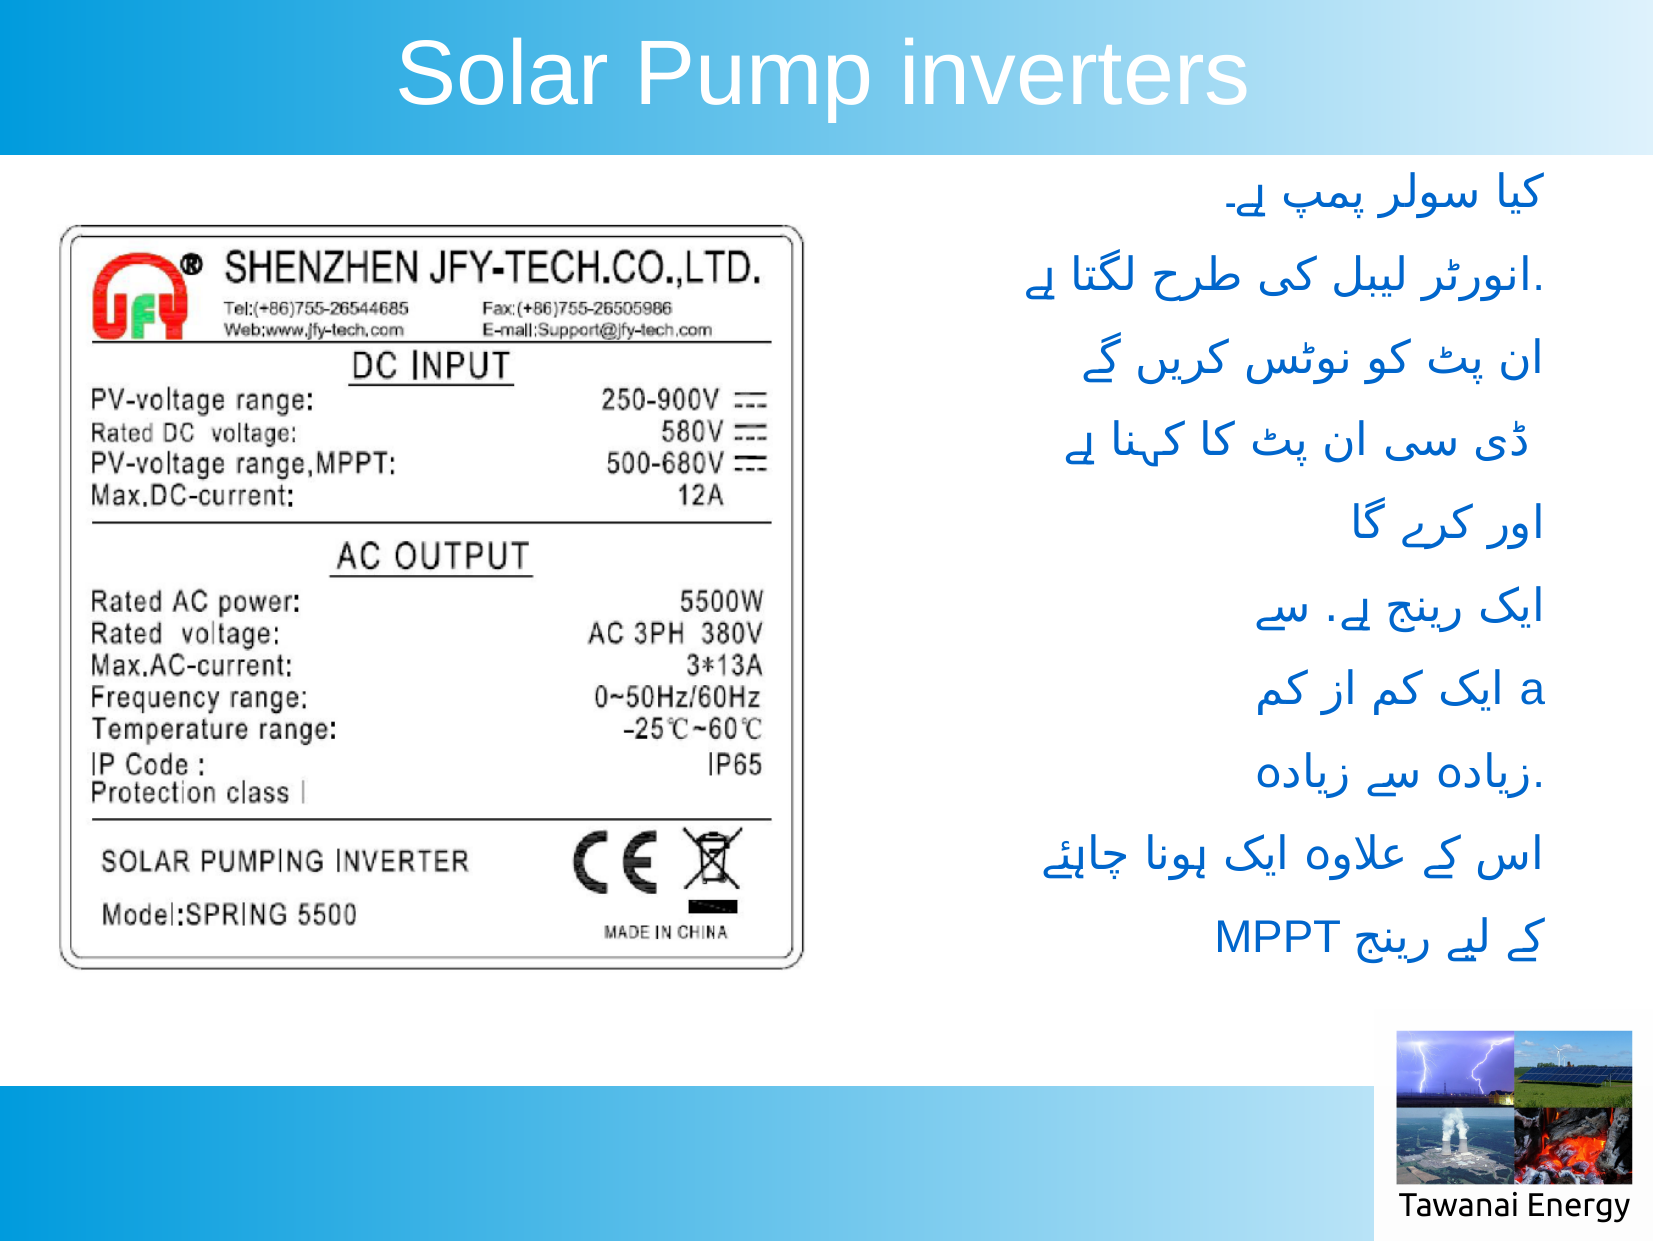

# Solar Pump inverters
کیا سولر پمپ ہے۔
انورٹر لیبل کی طرح لگتا ہے.
ان پٹ کو نوٹس کریں گے
ڈی سی ان پٹ کا کہنا ہے
اور کرے گا
ایک رینج ہے. سے
ایک کم از کم a
زیادہ سے زیادہ.
اس کے علاوہ ایک ہونا چاہئے
MPPT کے لیے رینج